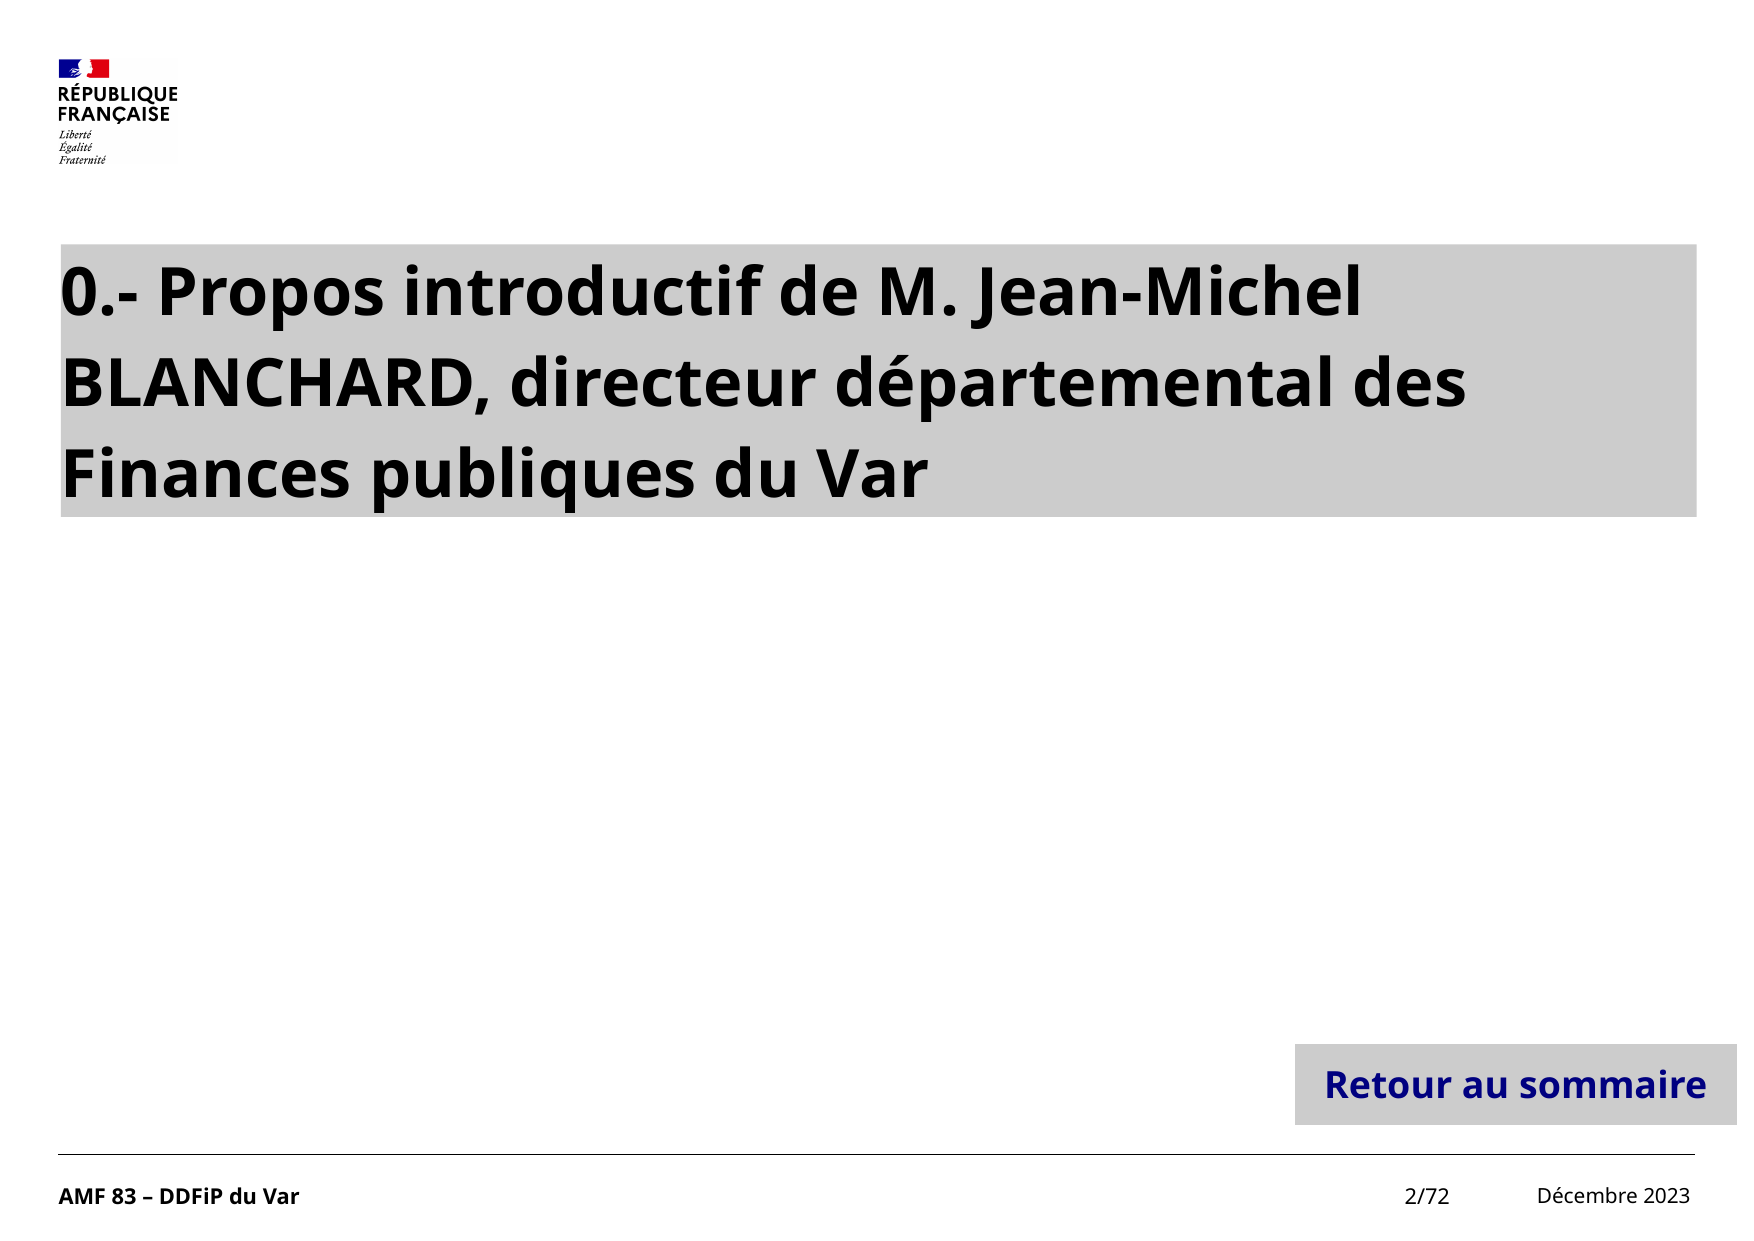

0.- Propos introductif de M. Jean-Michel BLANCHARD, directeur départemental des Finances publiques du Var
Retour au sommaire